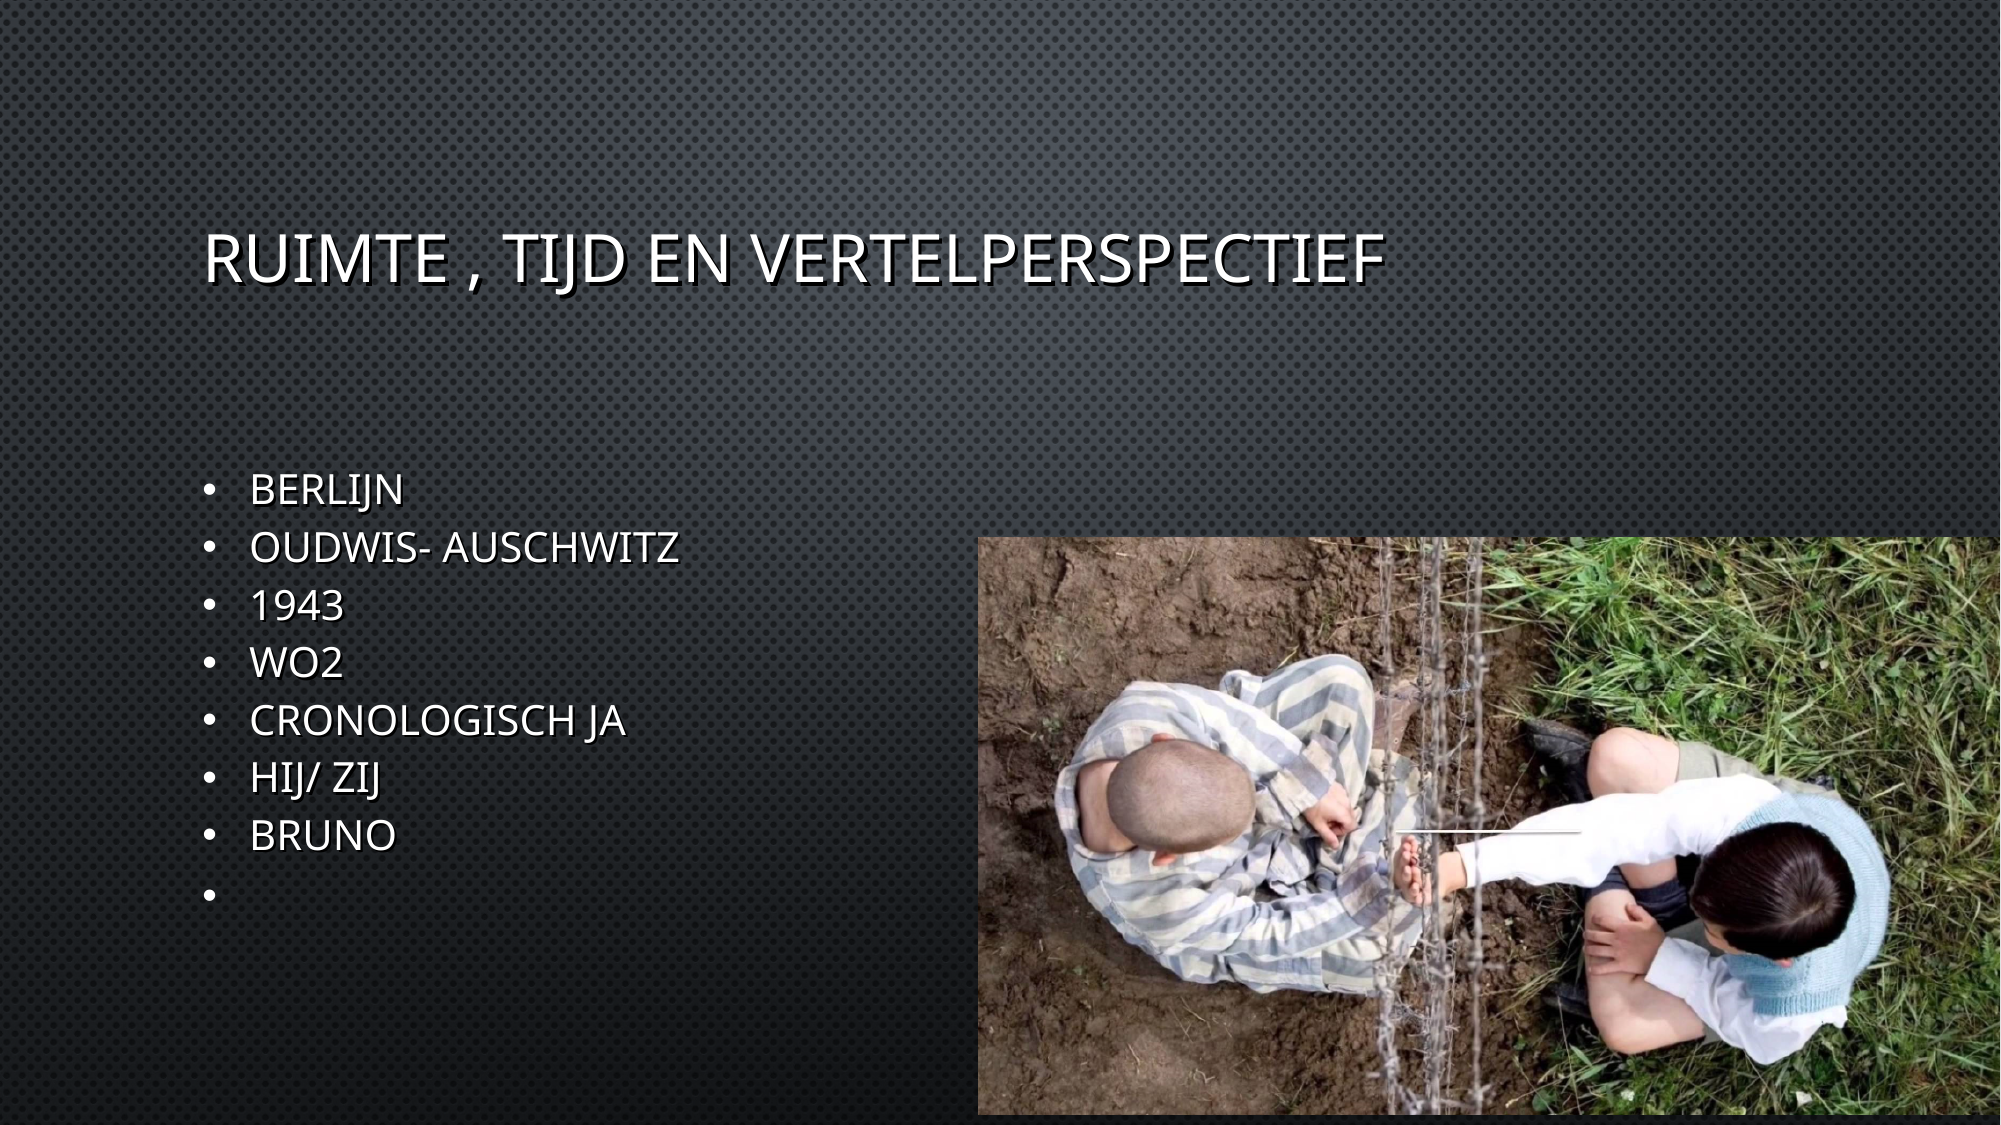

# Ruimte , tijd en vertelperspectief
Berlijn
Oudwis- Auschwitz
1943
WO2
Cronologisch ja
Hij/ zij
Bruno